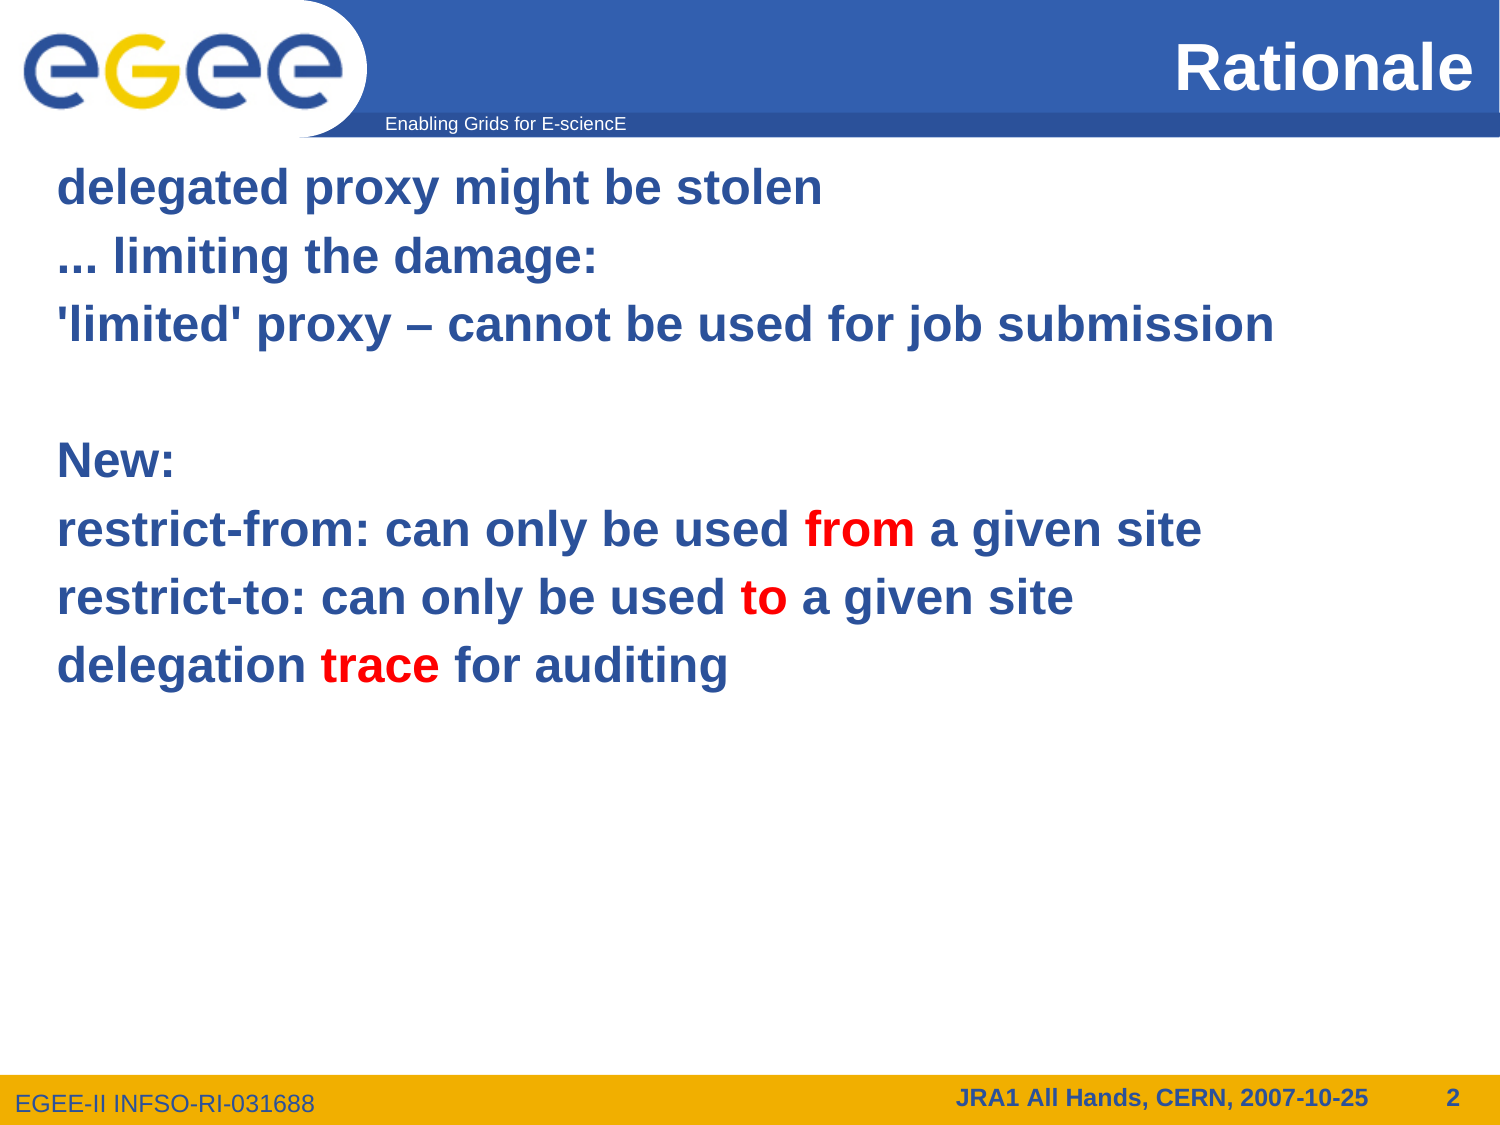

# Rationale
delegated proxy might be stolen
... limiting the damage:
'limited' proxy – cannot be used for job submission
New:
restrict-from: can only be used from a given site
restrict-to: can only be used to a given site
delegation trace for auditing
JRA1 All Hands, CERN, 2007-10-25
2